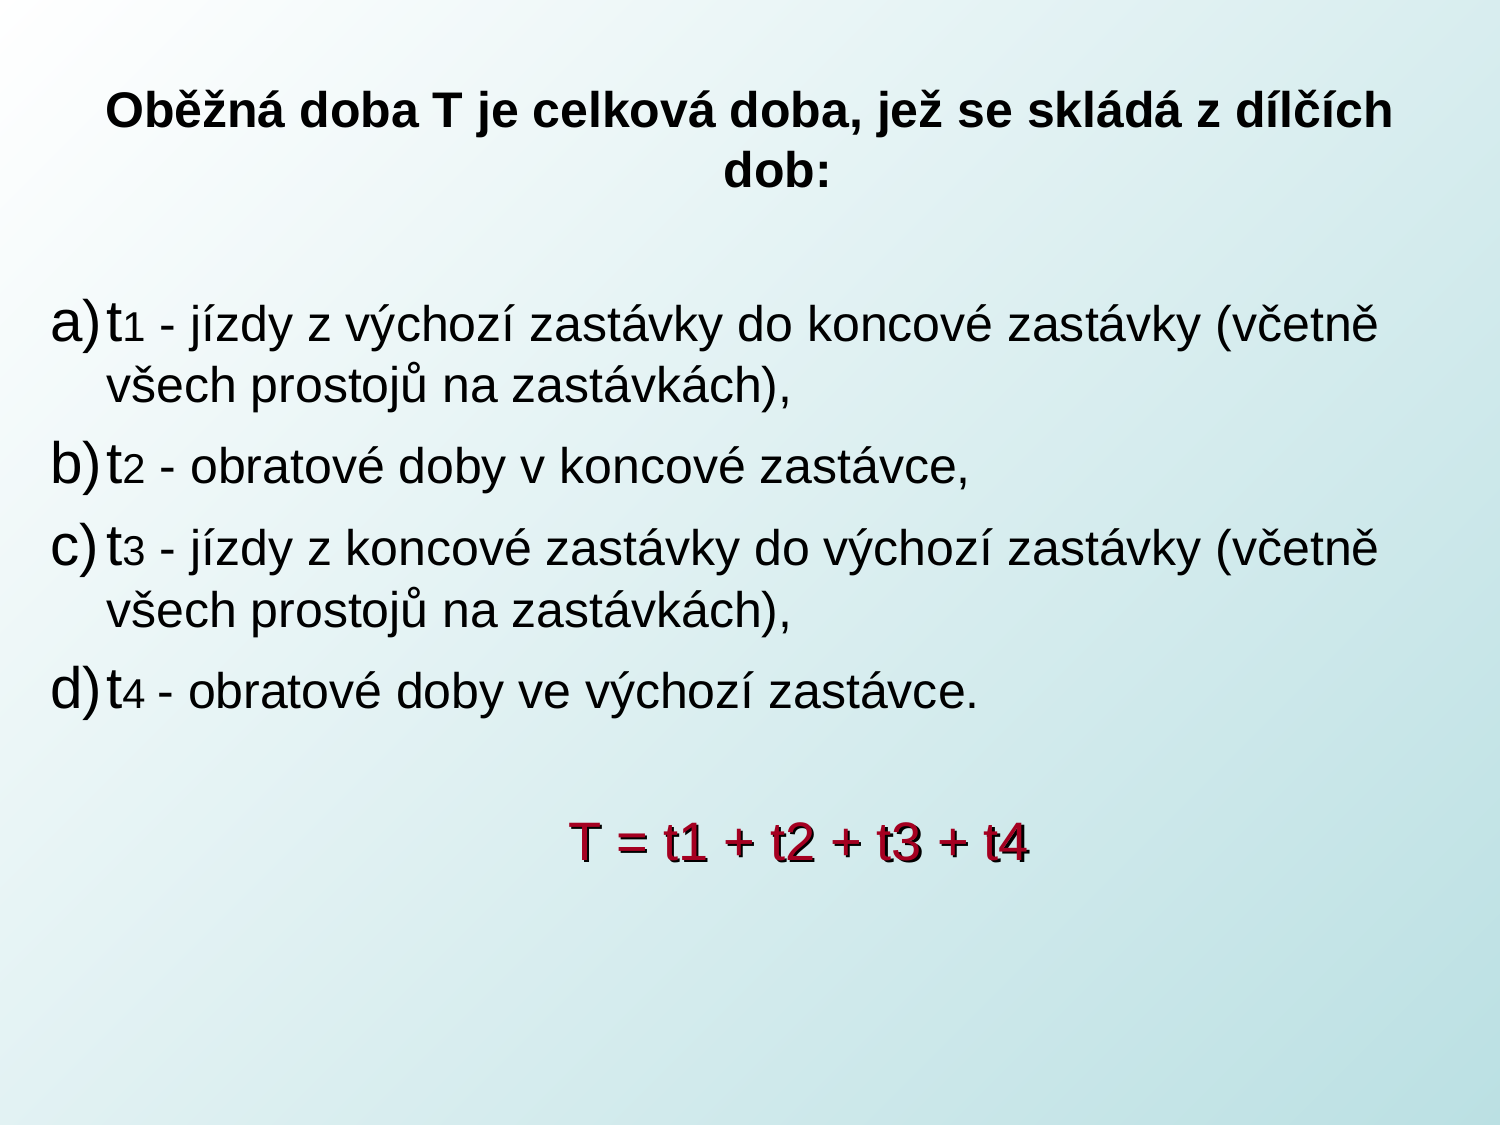

# Oběžná doba T je celková doba, jež se skládá z dílčích dob:
t1 - jízdy z výchozí zastávky do koncové zastávky (včetně všech prostojů na zastávkách),
t2 - obratové doby v koncové zastávce,
t3 - jízdy z koncové zastávky do výchozí zastávky (včetně všech prostojů na zastávkách),
t4 - obratové doby ve výchozí zastávce.
 T = t1 + t2 + t3 + t4